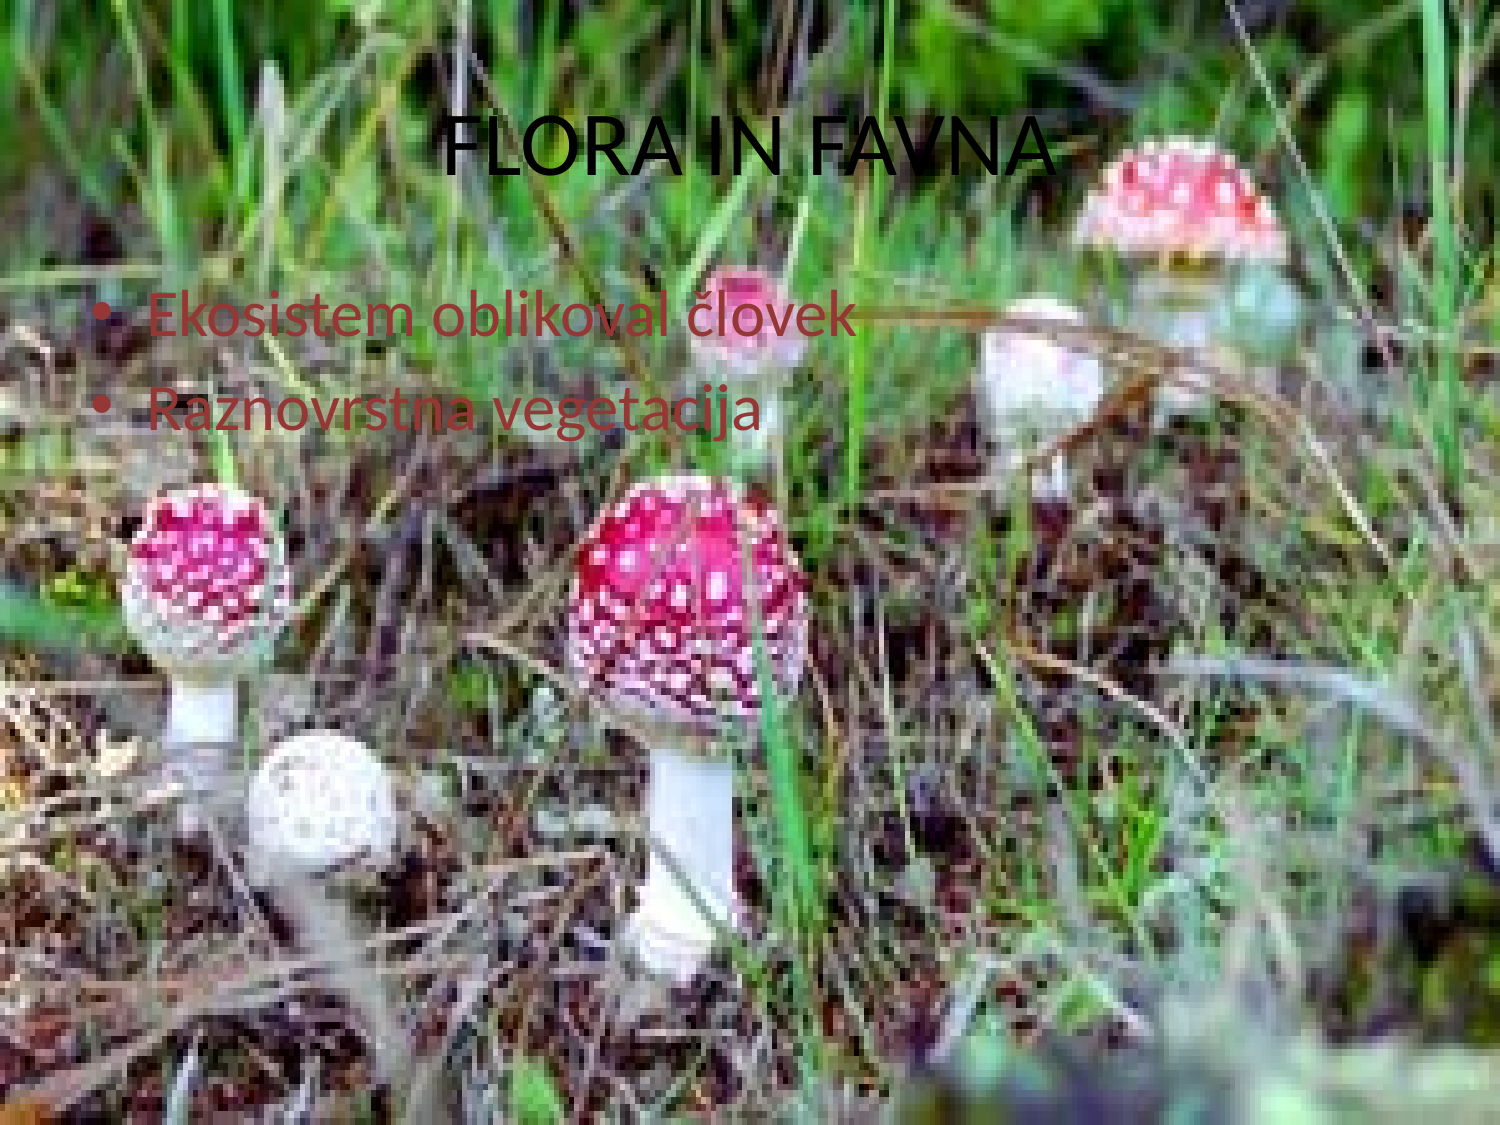

# FLORA IN FAVNA
Ekosistem oblikoval človek
Raznovrstna vegetacija